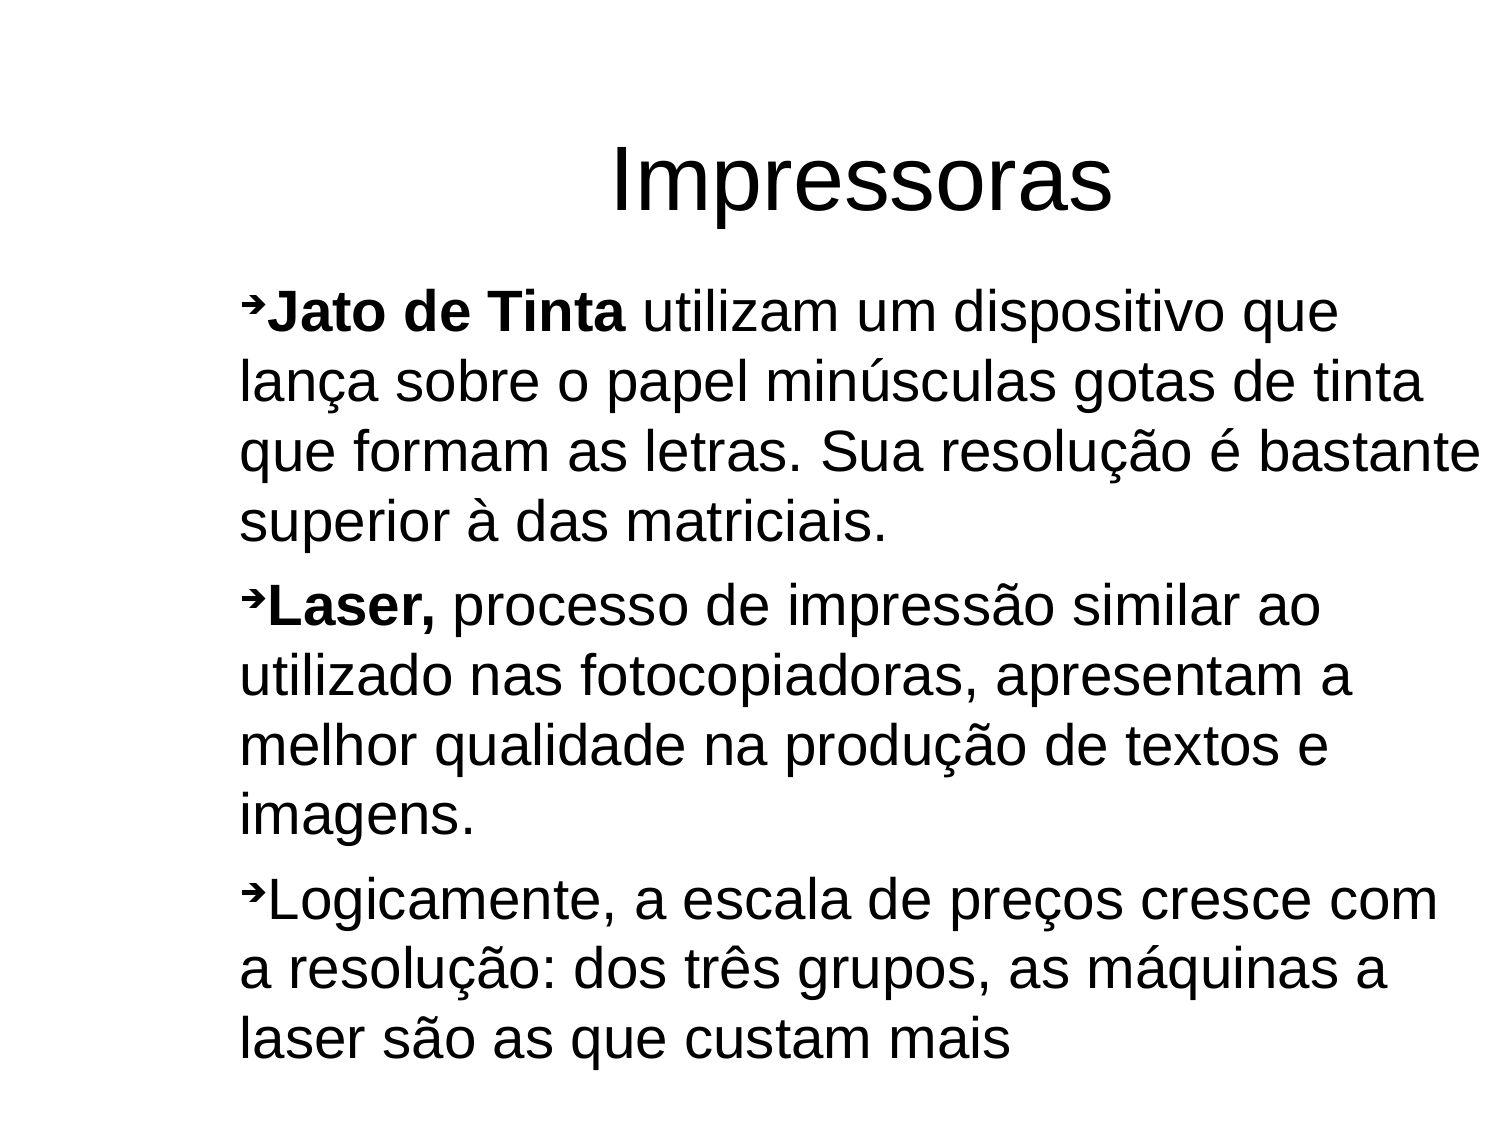

# Impressoras
Jato de Tinta utilizam um dispositivo que lança sobre o papel minúsculas gotas de tinta que formam as letras. Sua resolução é bastante superior à das matriciais.
Laser, processo de impressão similar ao utilizado nas fotocopiadoras, apresentam a melhor qualidade na produção de textos e imagens.
Logicamente, a escala de preços cresce com a resolução: dos três grupos, as máquinas a laser são as que custam mais